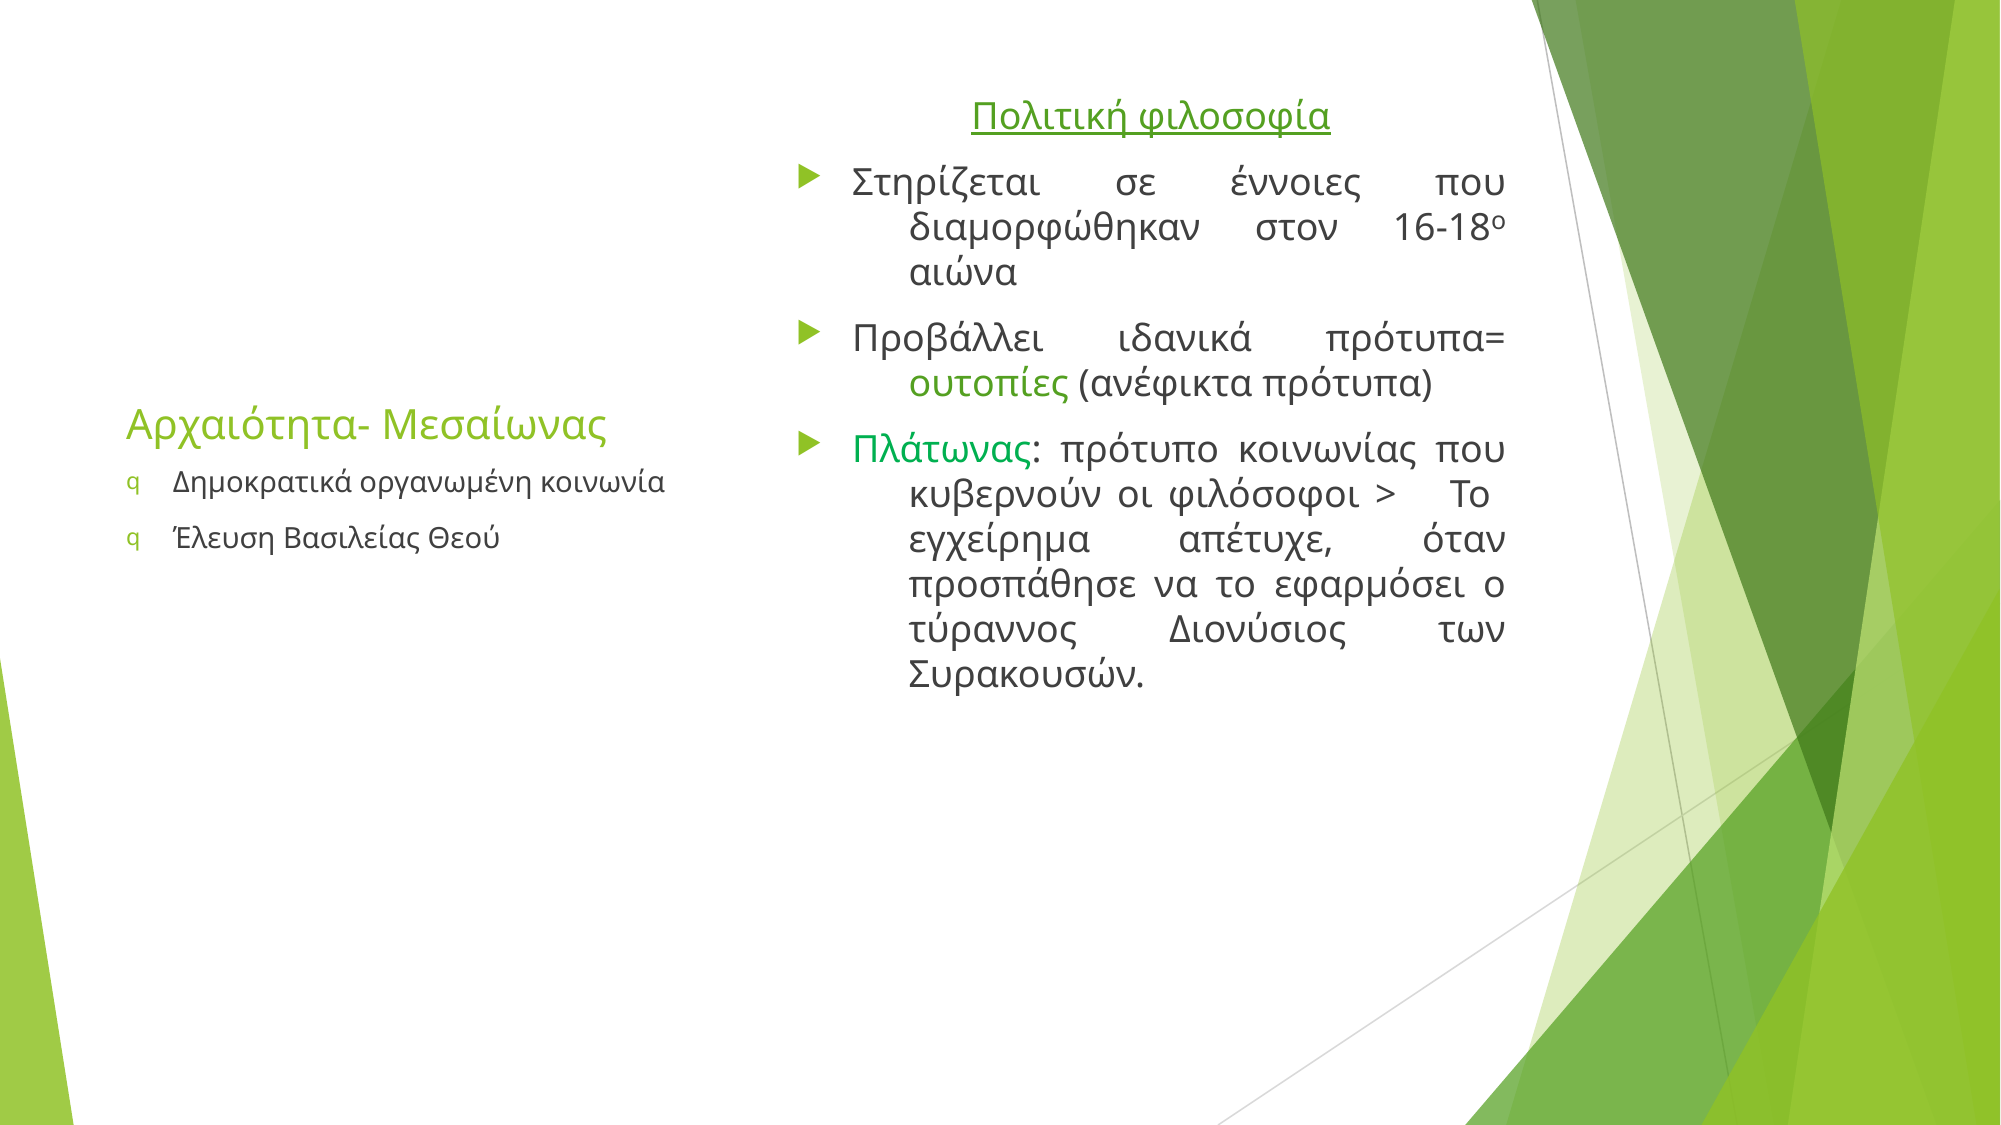

Πολιτική φιλοσοφία
Στηρίζεται σε έννοιες που διαμορφώθηκαν στον 16-18ο αιώνα
Προβάλλει ιδανικά πρότυπα= ουτοπίες (ανέφικτα πρότυπα)
Πλάτωνας: πρότυπο κοινωνίας που κυβερνούν οι φιλόσοφοι >	Το εγχείρημα απέτυχε, όταν προσπάθησε να το εφαρμόσει ο τύραννος Διονύσιος των Συρακουσών.
# Αρχαιότητα- Μεσαίωνας
Δημοκρατικά οργανωμένη κοινωνία
Έλευση Βασιλείας Θεού